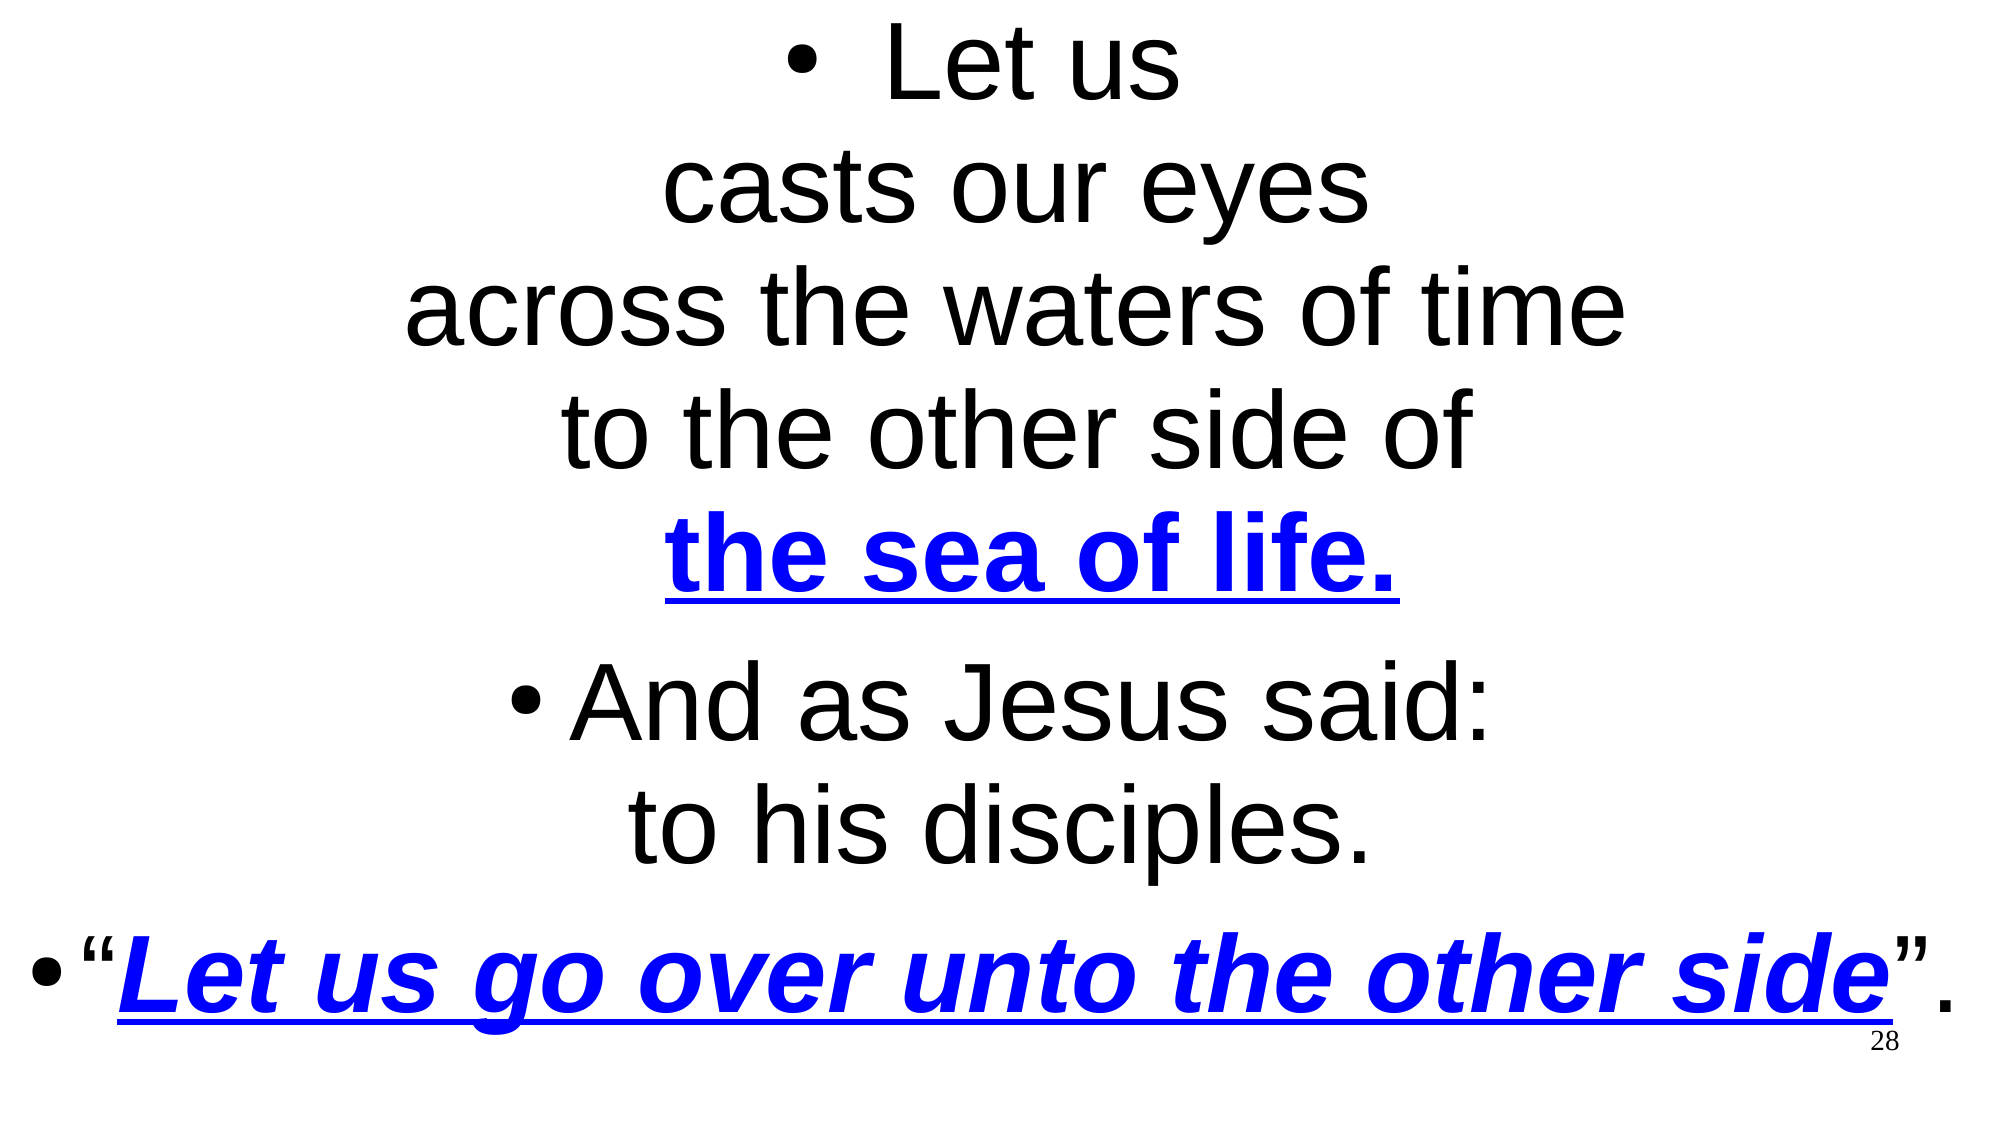

# Let us casts our eyes across the waters of time to the other side of the sea of life.
And as Jesus said:
to his disciples.
“Let us go over unto the other side”.
28